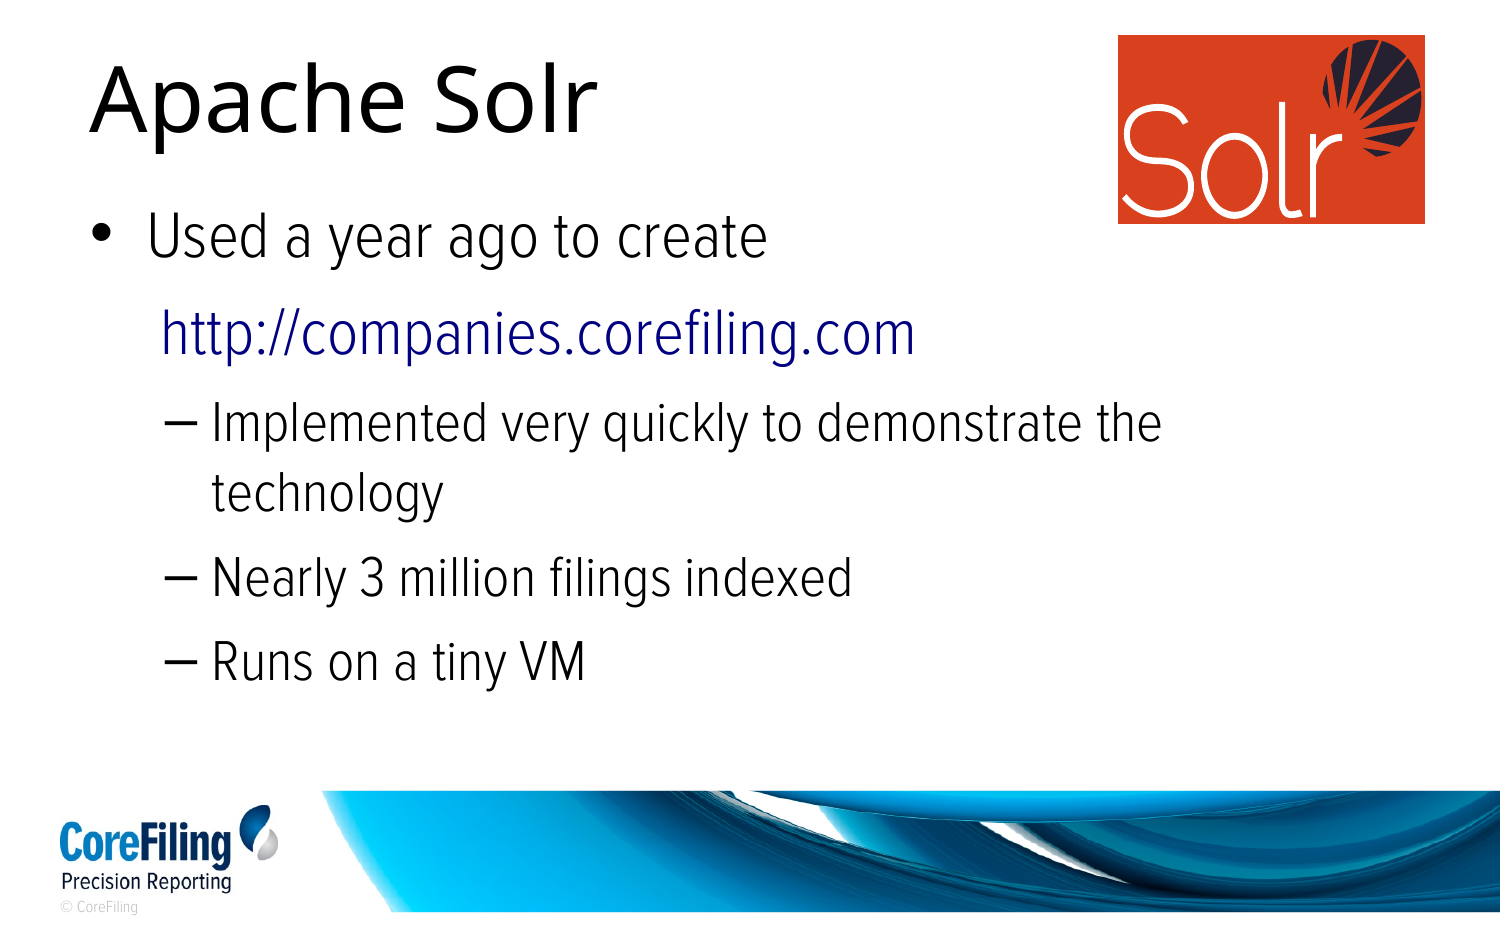

# Apache Solr
Used a year ago to create
 http://companies.corefiling.com
Implemented very quickly to demonstrate the technology
Nearly 3 million filings indexed
Runs on a tiny VM